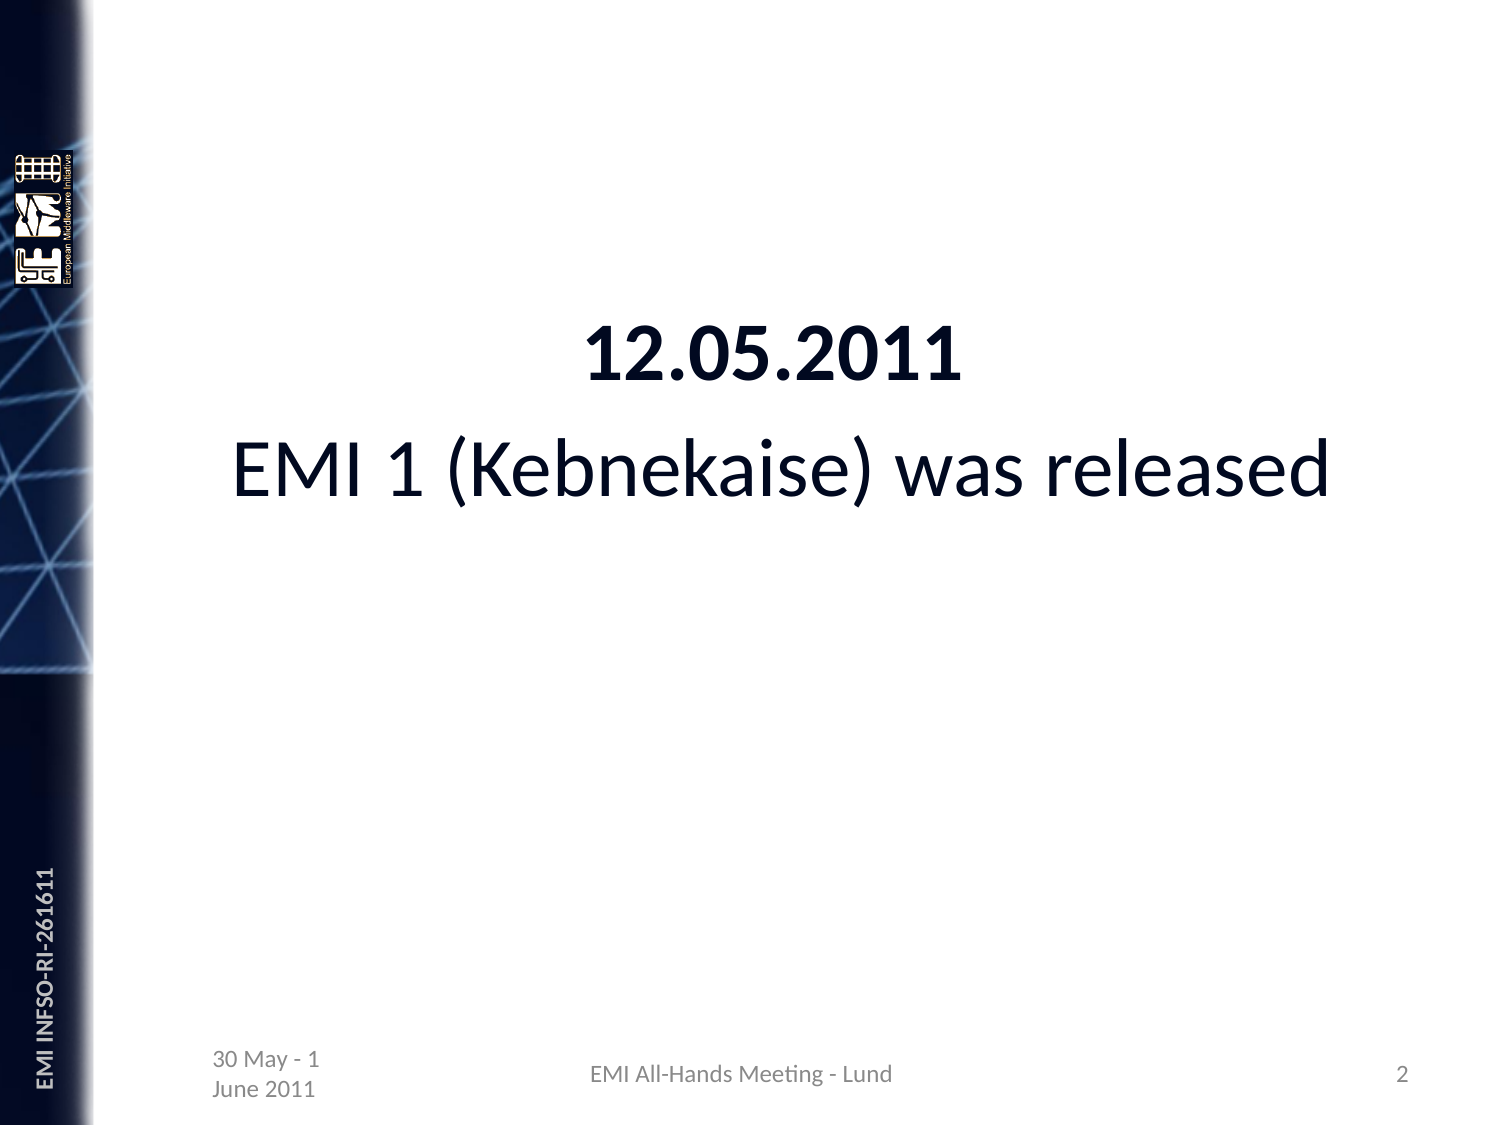

#
12.05.2011
EMI 1 (Kebnekaise) was released
30 May - 1 June 2011
EMI All-Hands Meeting - Lund